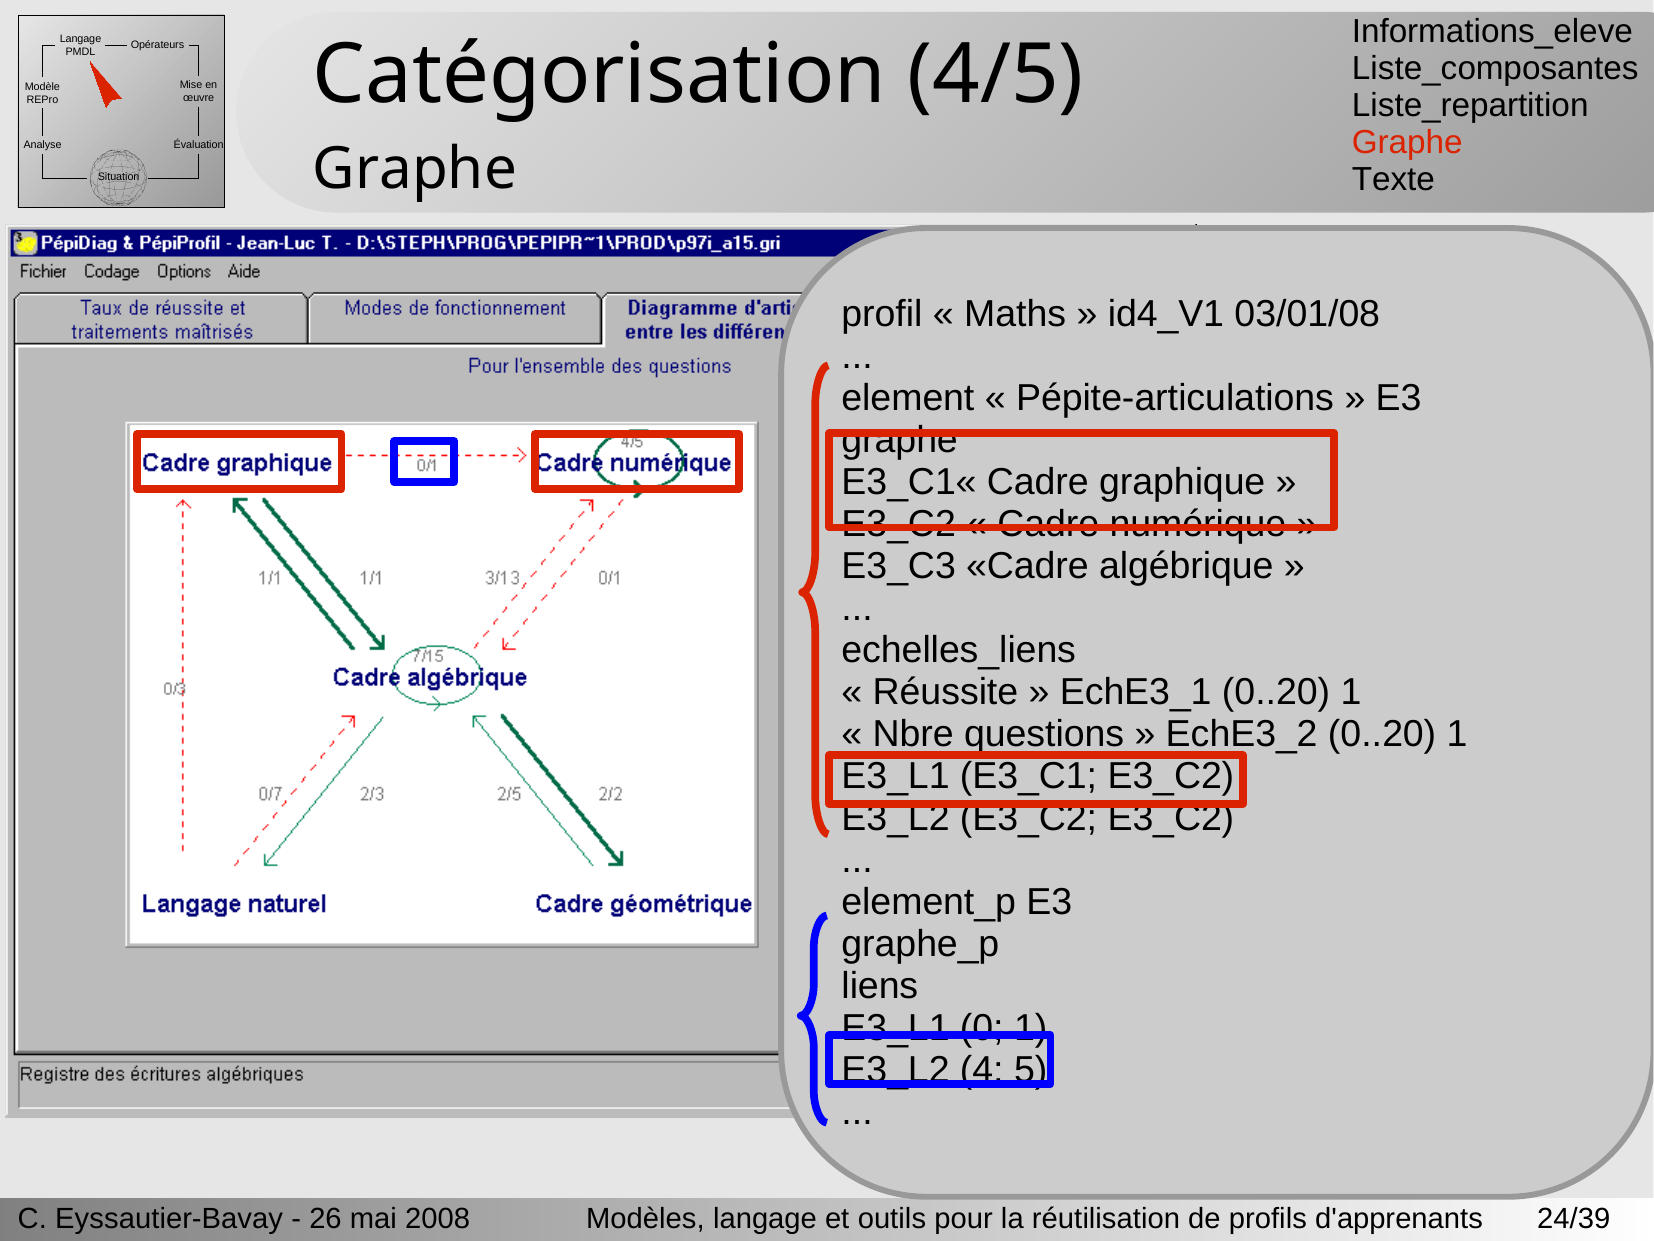

# Catégorisation (4/5) Graphe
 Informations_eleve
 Liste_composantes
 Liste_repartition
 Graphe
 Texte
profil « Maths » id4_V1 03/01/08
...
element « Pépite-articulations » E3
graphe
E3_C1« Cadre graphique »
E3_C2 « Cadre numérique »
E3_C3 «Cadre algébrique »
...
echelles_liens
« Réussite » EchE3_1 (0..20) 1
« Nbre questions » EchE3_2 (0..20) 1
E3_L1 (E3_C1; E3_C2)
E3_L2 (E3_C2; E3_C2)
...
element_p E3
graphe_p
liens
E3_L1 (0; 1)
E3_L2 (4; 5)
...
ExploraGraph [Dufresne et al. 2006]
Pépite [Jean et al. 1999]
07 Mars 2008
Modèles, langage et outils pour la réutilisation de profils d'apprenants
24